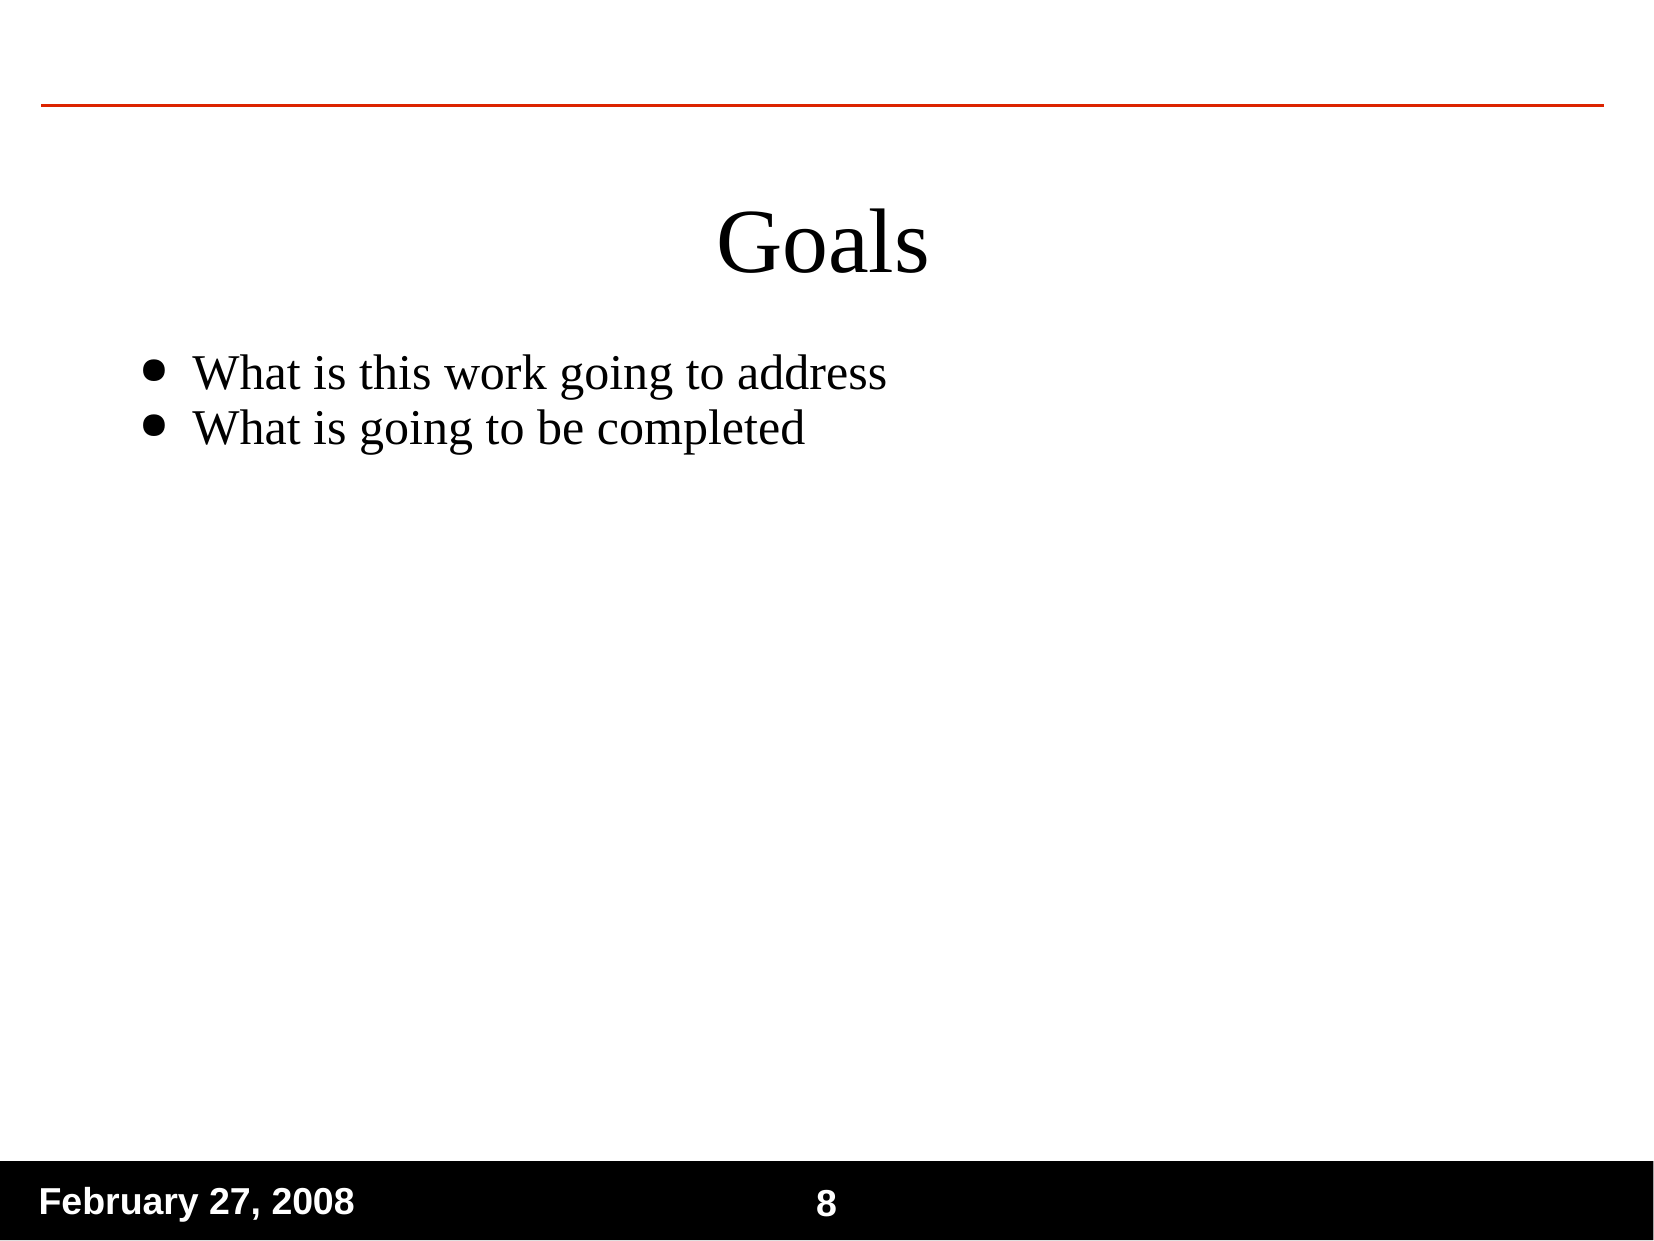

# Goals
What is this work going to address
What is going to be completed